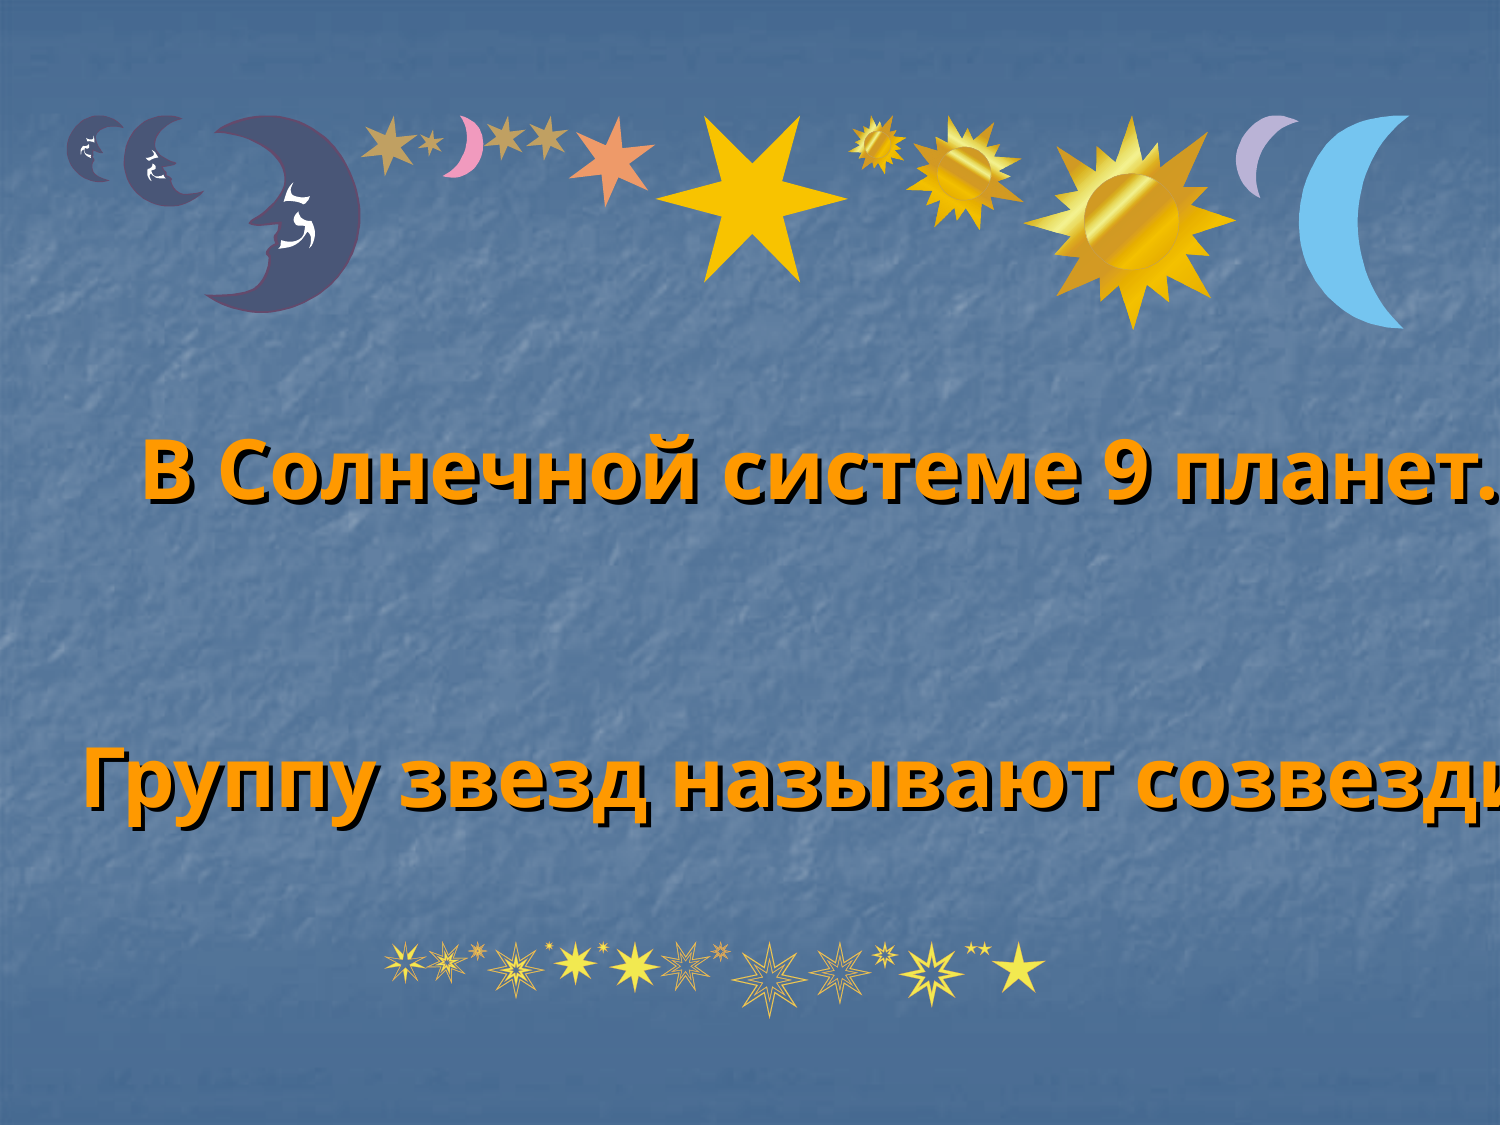

В Солнечной системе 9 планет.
Группу звезд называют созвездием.